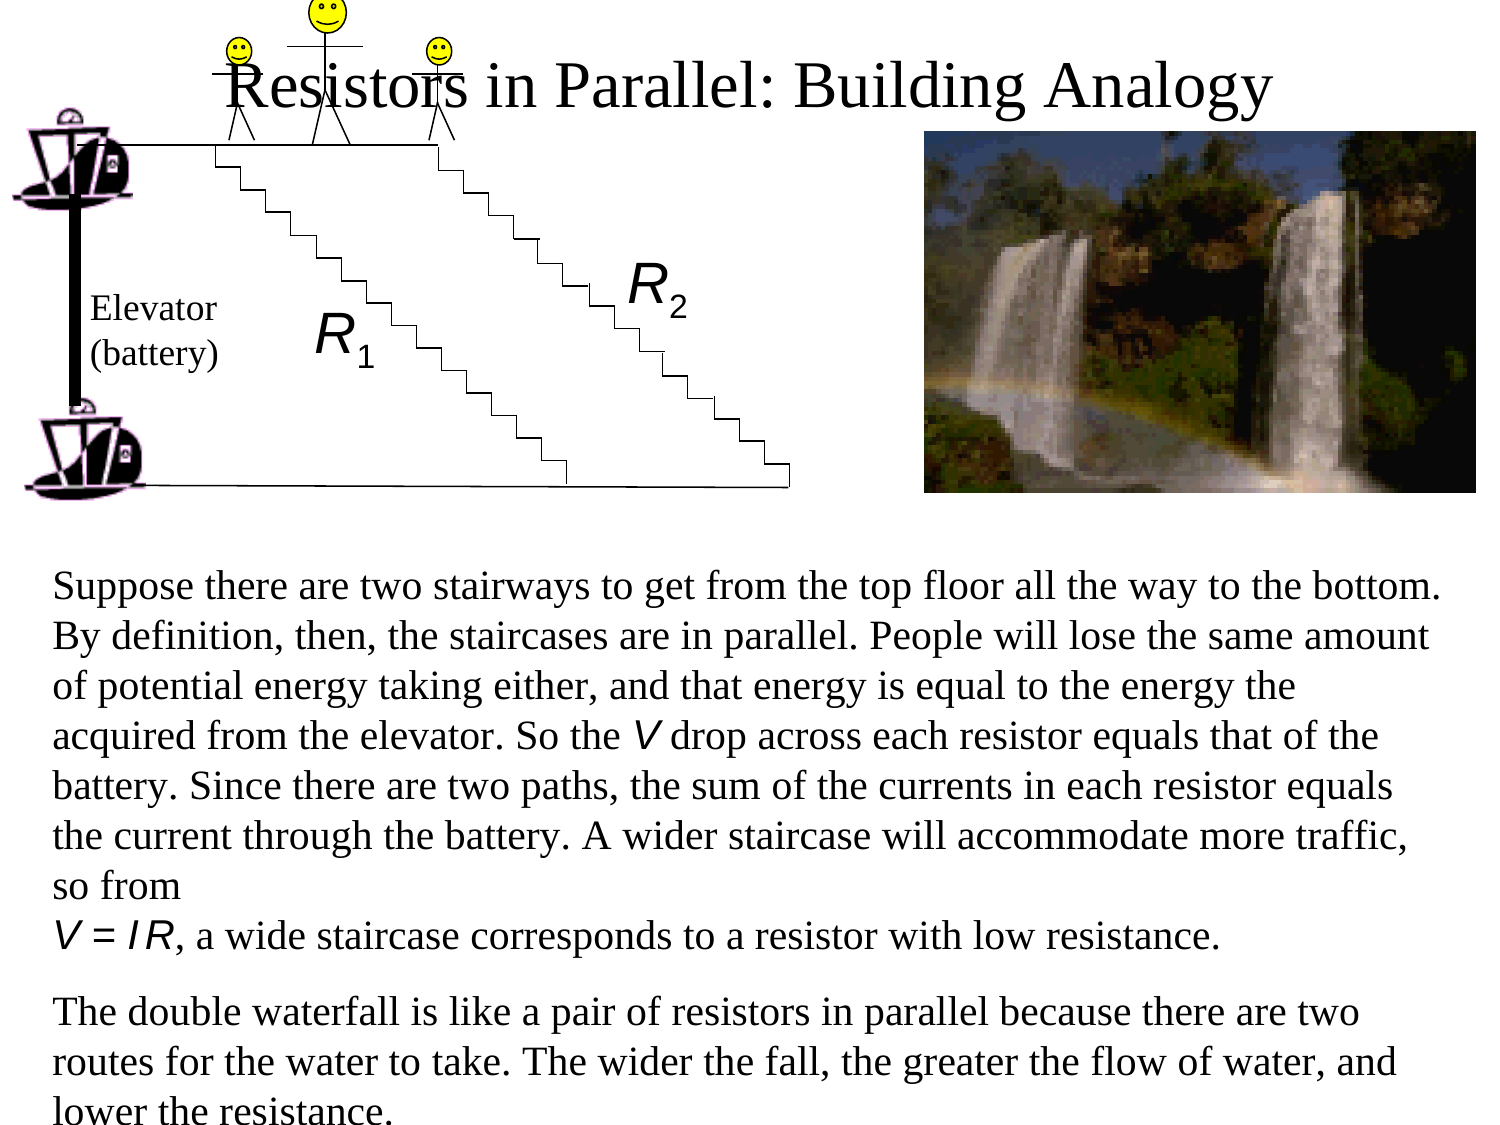

# Resistors in Parallel: Building Analogy
R2
Elevator (battery)
R1
Suppose there are two stairways to get from the top floor all the way to the bottom. By definition, then, the staircases are in parallel. People will lose the same amount of potential energy taking either, and that energy is equal to the energy the acquired from the elevator. So the V drop across each resistor equals that of the battery. Since there are two paths, the sum of the currents in each resistor equals the current through the battery. A wider staircase will accommodate more traffic, so from
V = I R, a wide staircase corresponds to a resistor with low resistance.
The double waterfall is like a pair of resistors in parallel because there are two routes for the water to take. The wider the fall, the greater the flow of water, and lower the resistance.